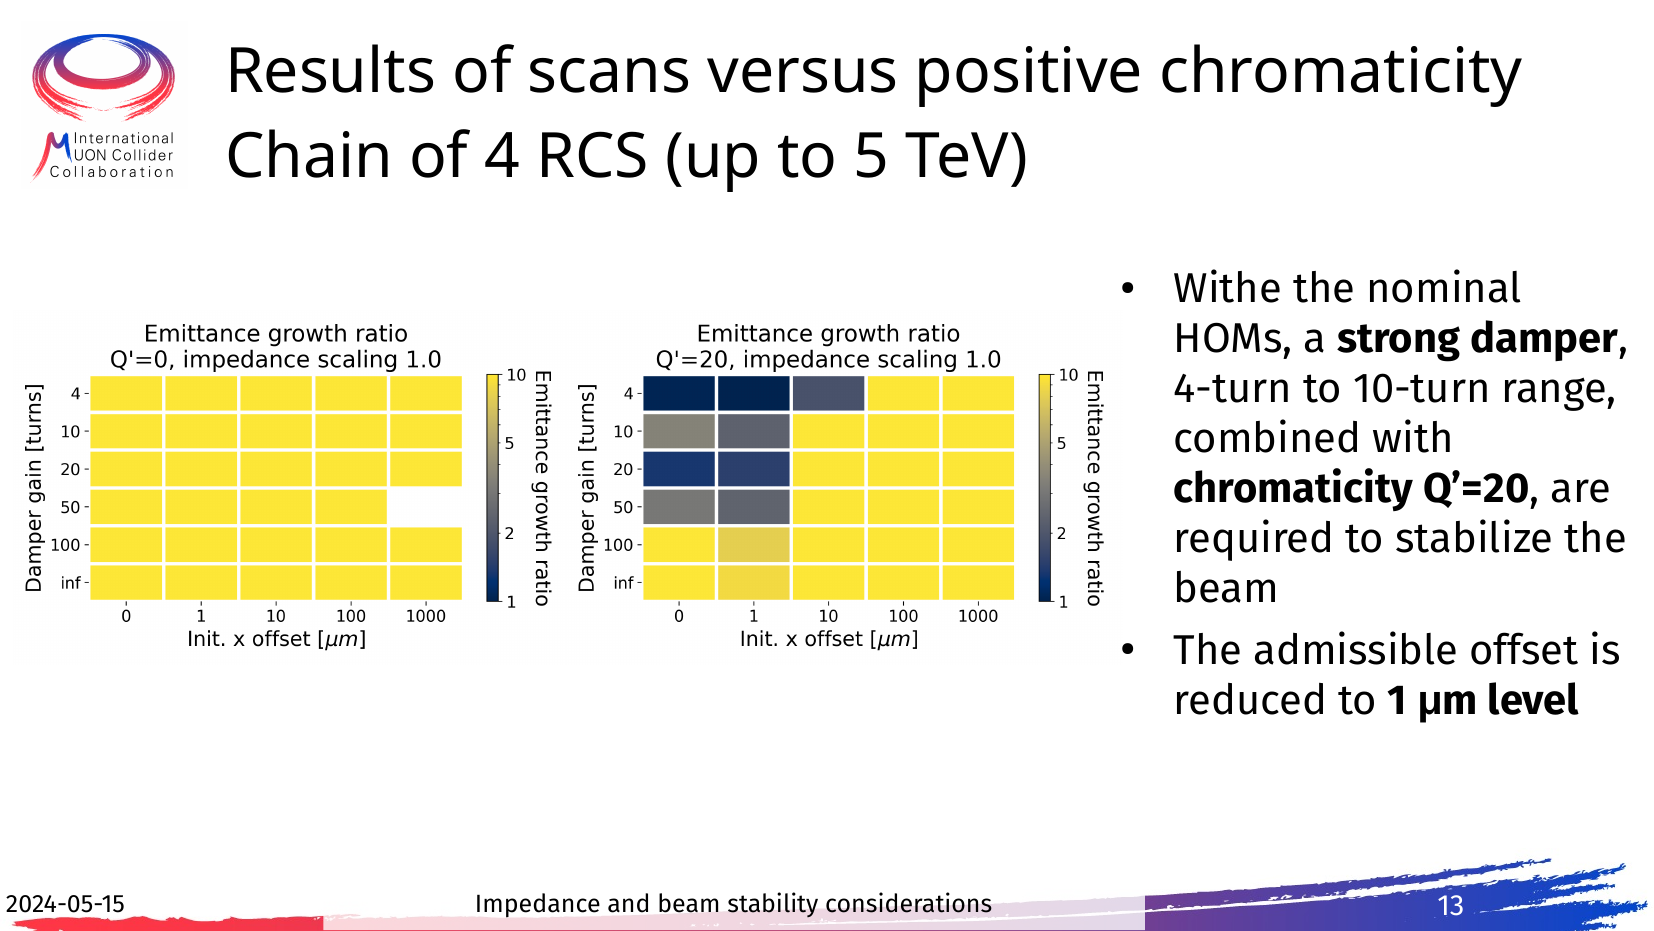

# Results of scans versus positive chromaticity Chain of 4 RCS (up to 5 TeV)
Withe the nominal HOMs, a strong damper, 4-turn to 10-turn range, combined with chromaticity Q’=20, are required to stabilize the beam
The admissible offset is reduced to 1 μm level
2024-05-15
Impedance and beam stability considerations
13